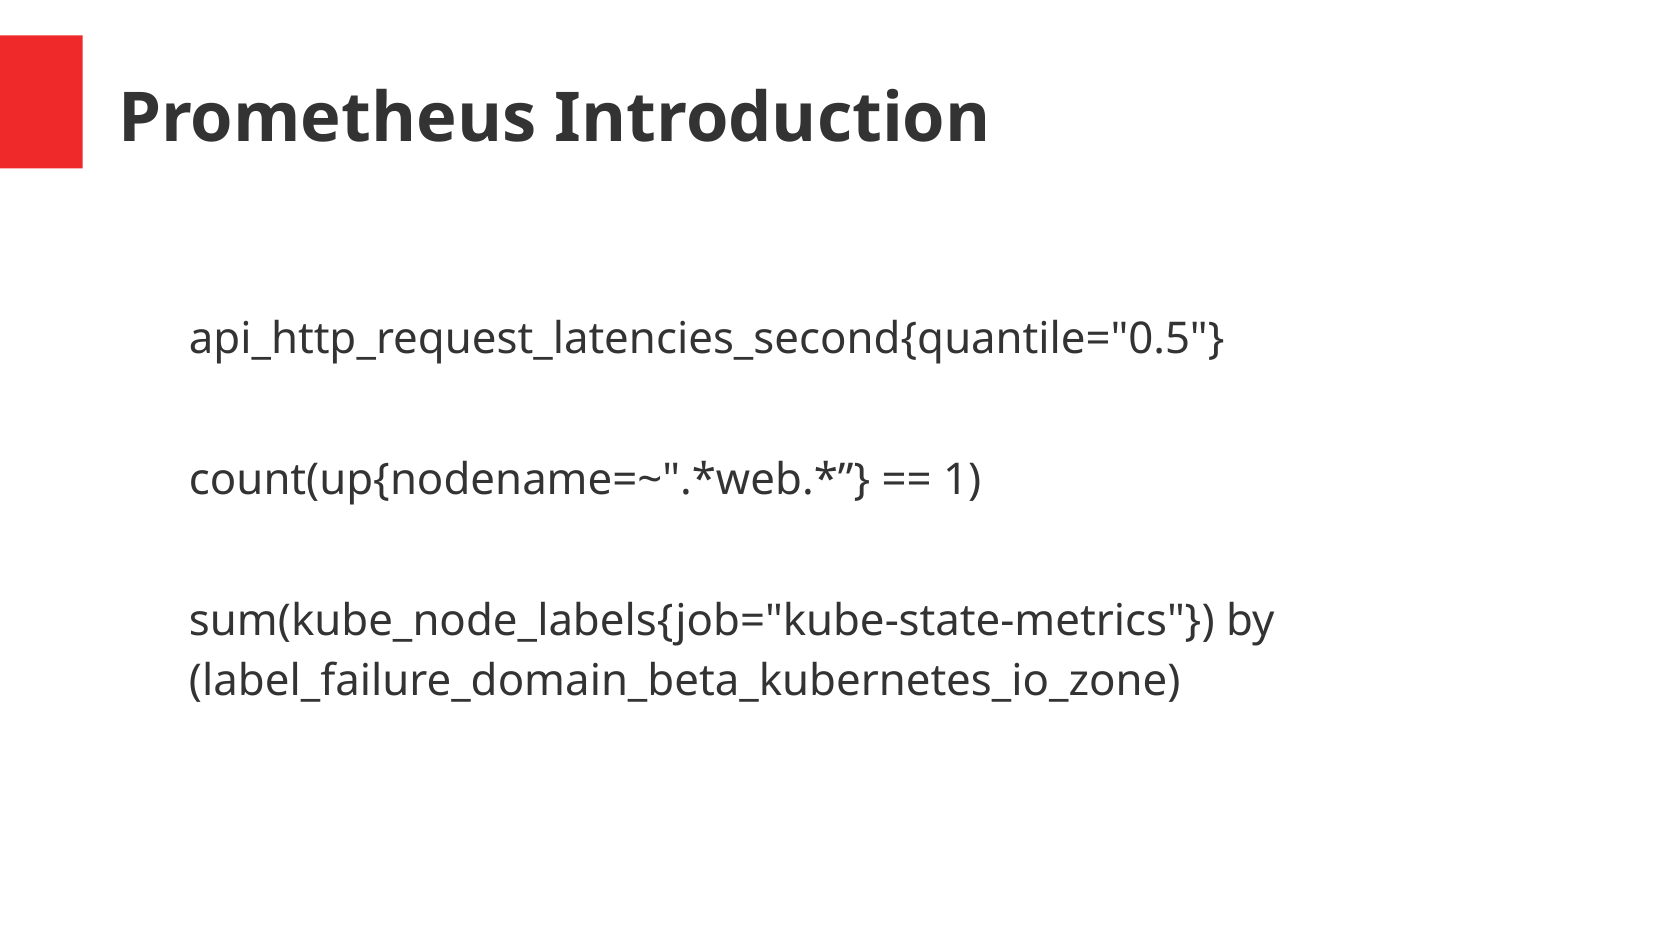

# Prometheus Introduction
api_http_request_latencies_second{quantile="0.5"}
count(up{nodename=~".*web.*”} == 1)
sum(kube_node_labels{job="kube-state-metrics"}) by (label_failure_domain_beta_kubernetes_io_zone)